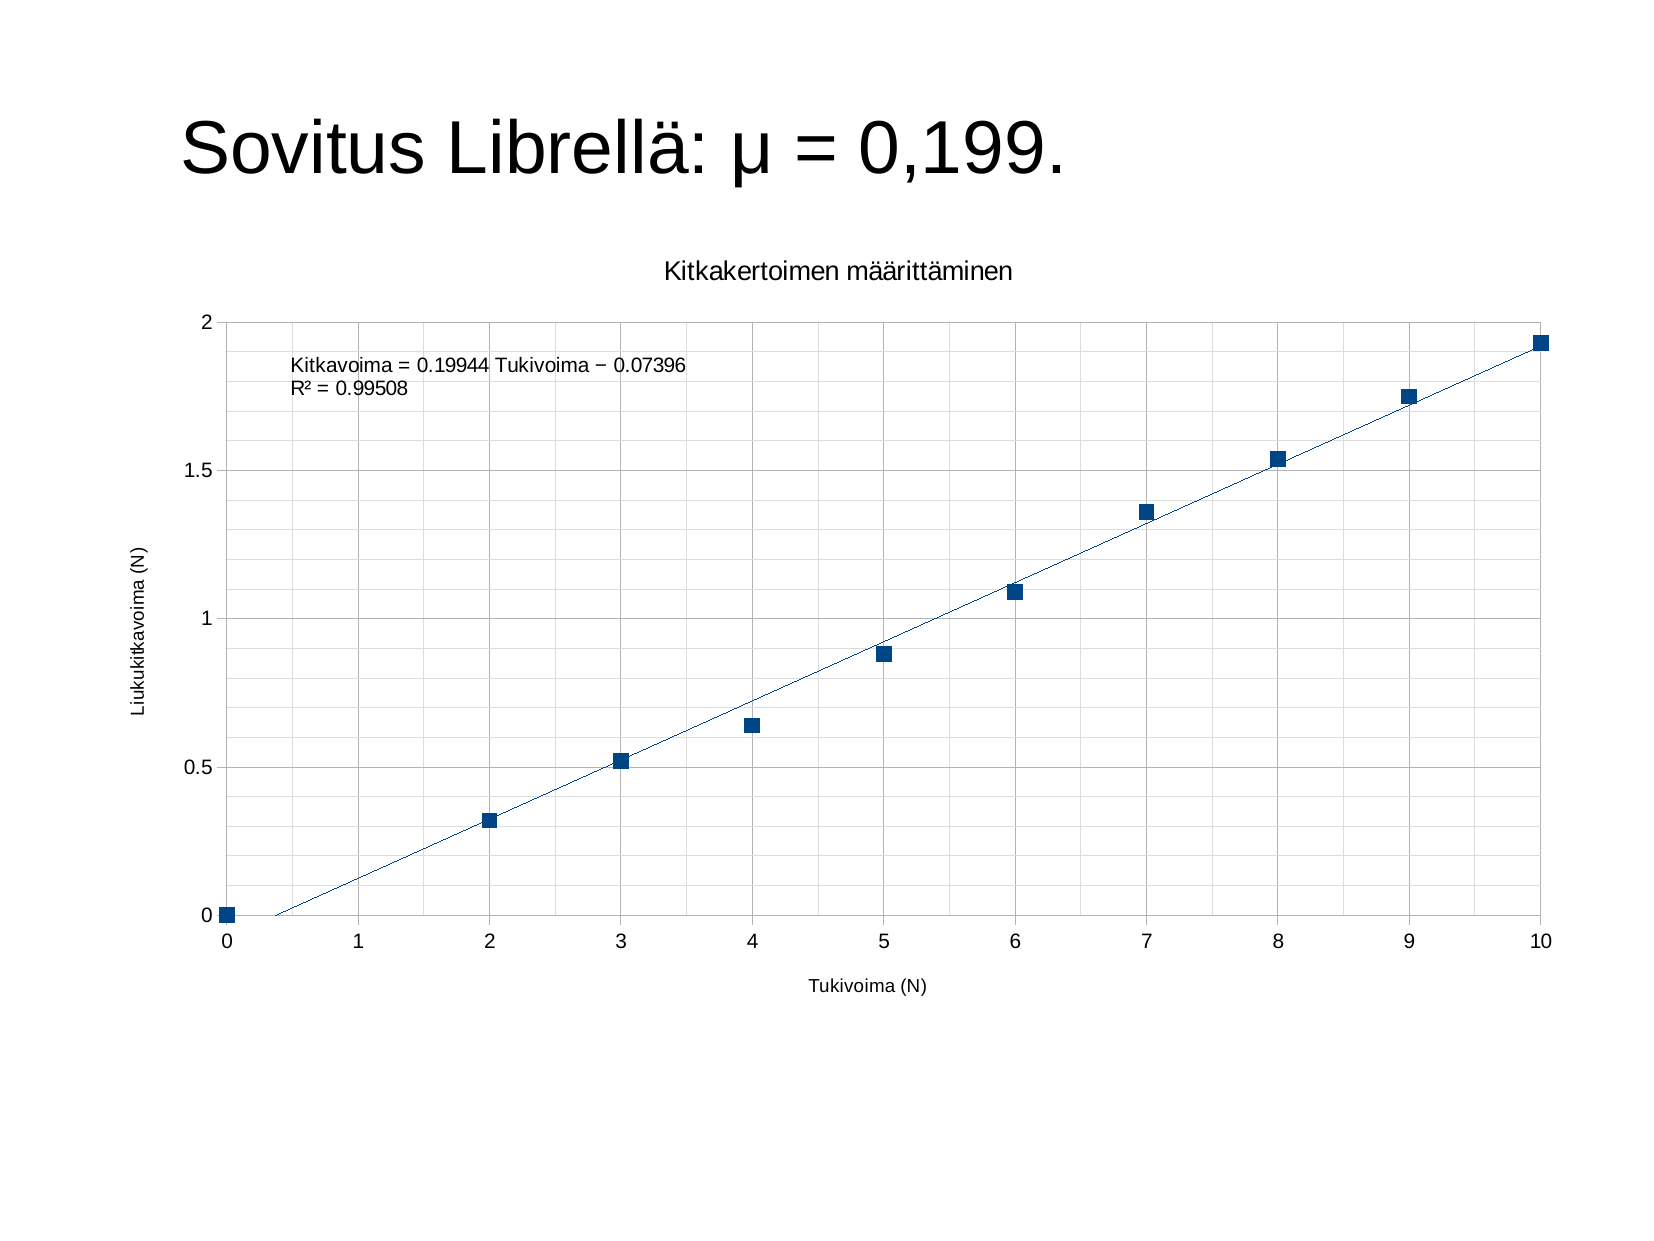

Sovitus Librellä: μ = 0,199.
### Chart: Kitkakertoimen määrittäminen
| Category | Sarake C |
|---|---|